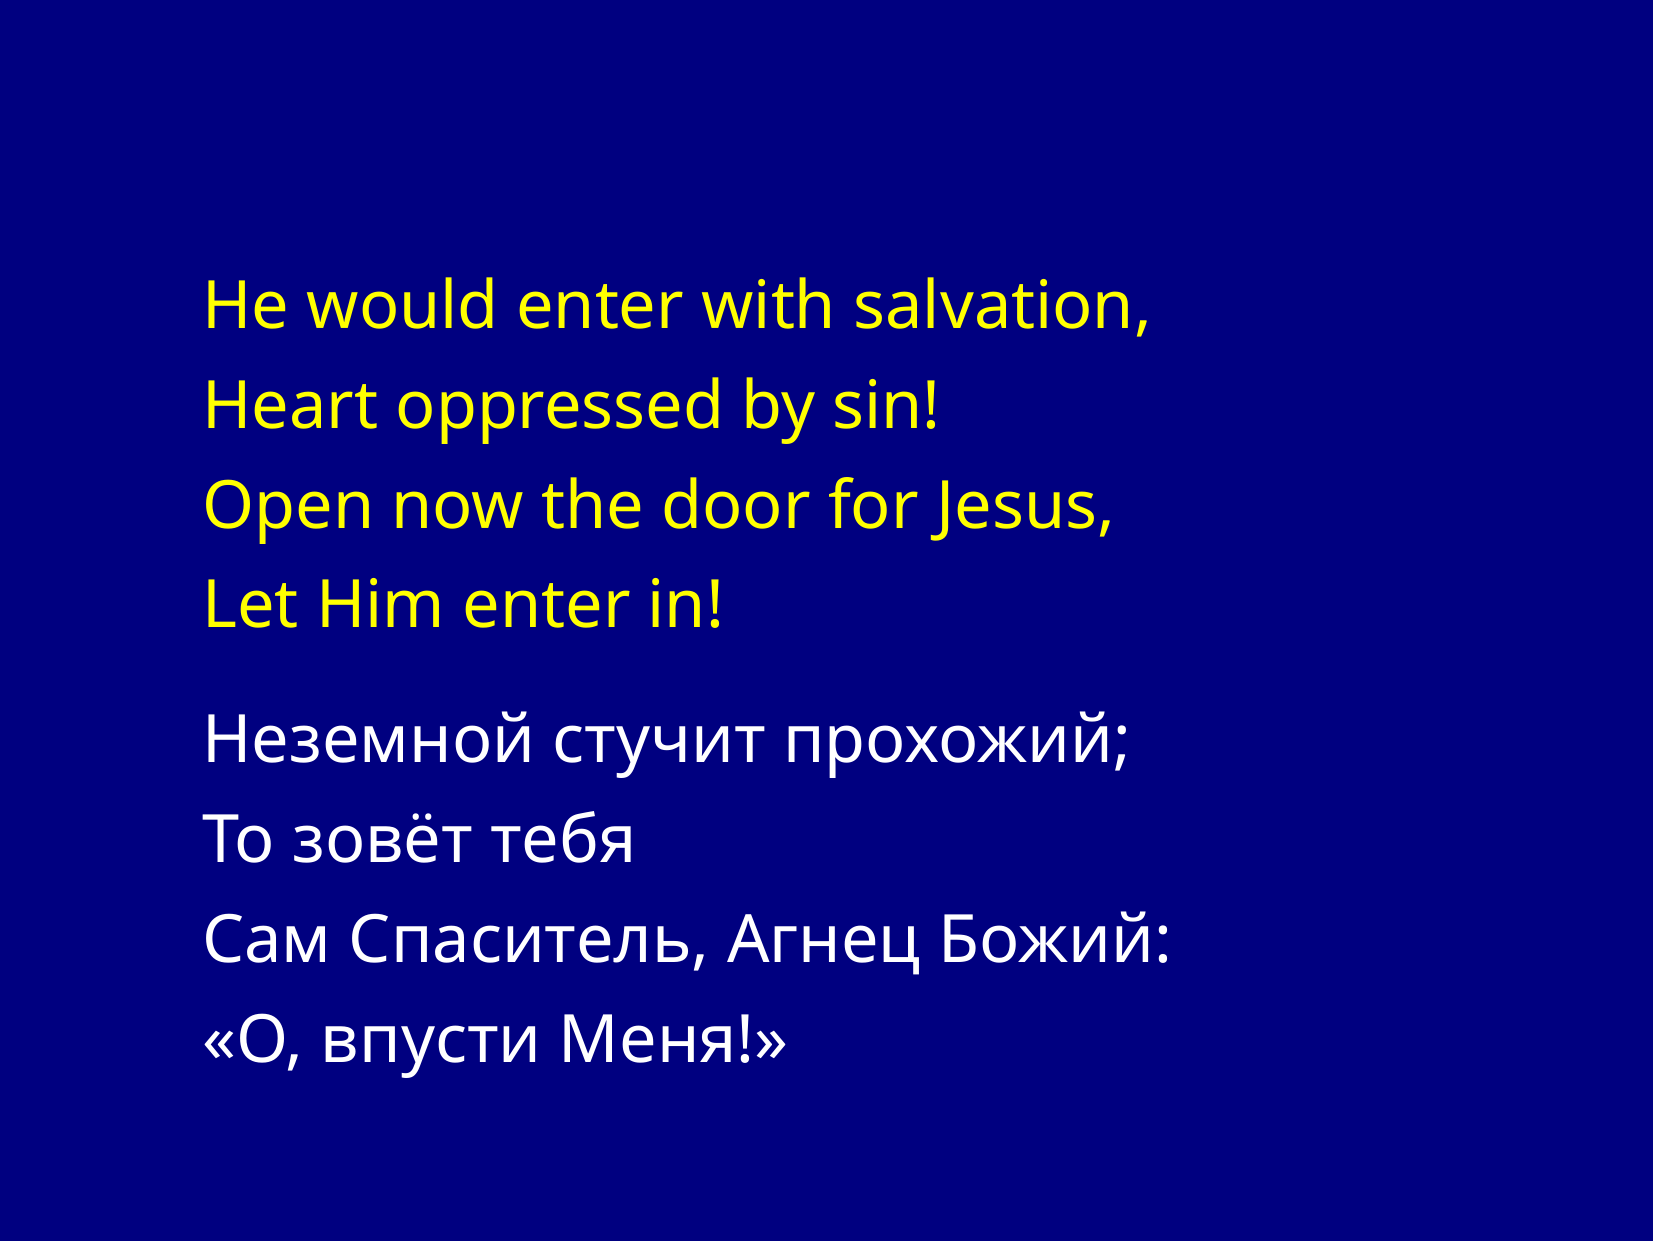

He would enter with salvation,
	Heart oppressed by sin!
	Open now the door for Jesus,
	Let Him enter in!
	Неземной стучит прохожий;
	То зовёт тебя
	Сам Спаситель, Агнец Божий:
	«О, впусти Меня!»